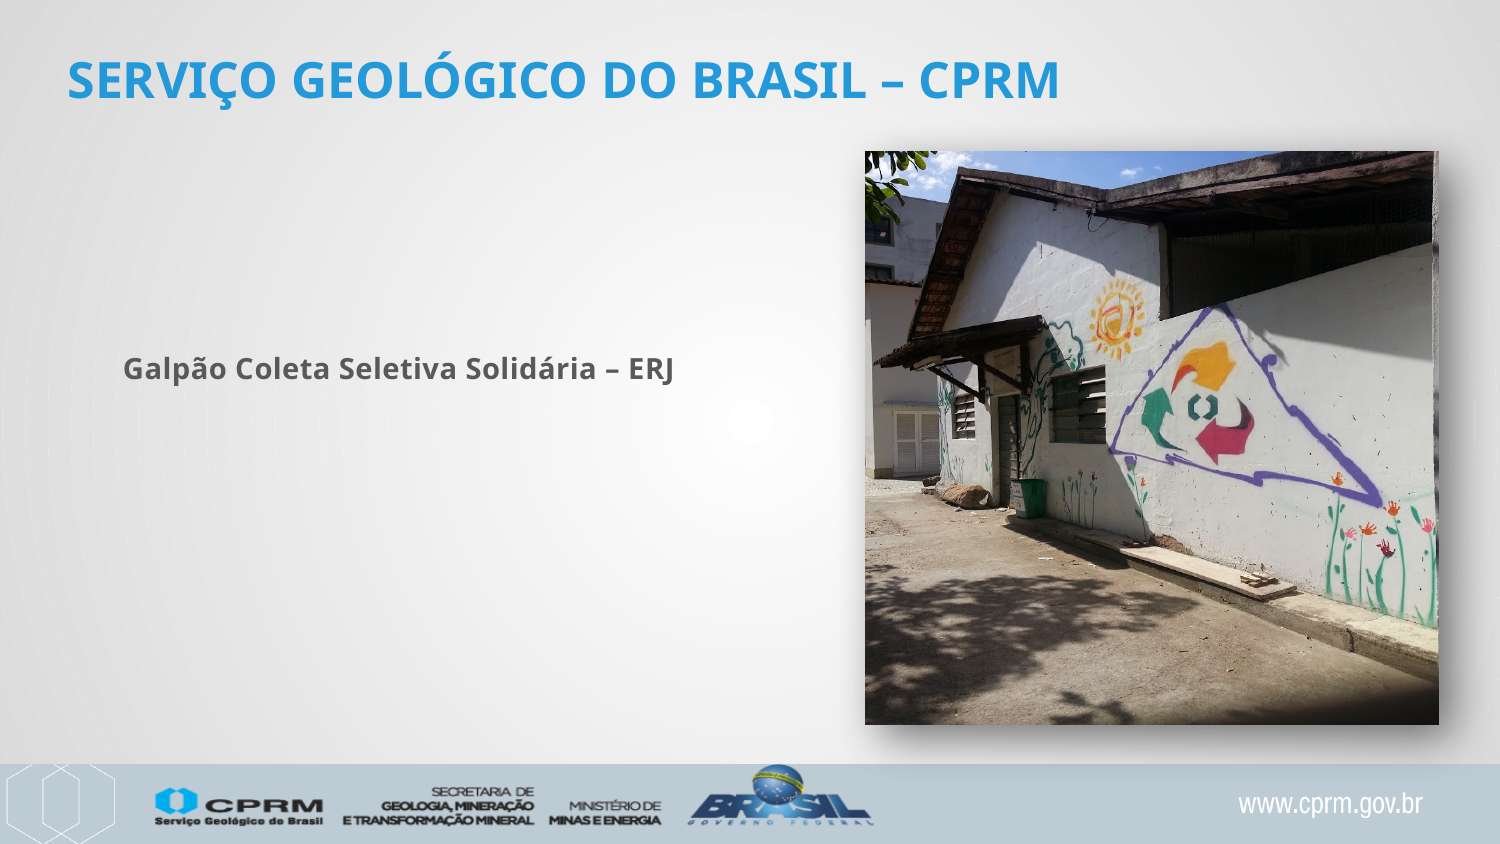

SERVIÇO GEOLÓGICO DO BRASIL – CPRM
Galpão Coleta Seletiva Solidária – ERJ